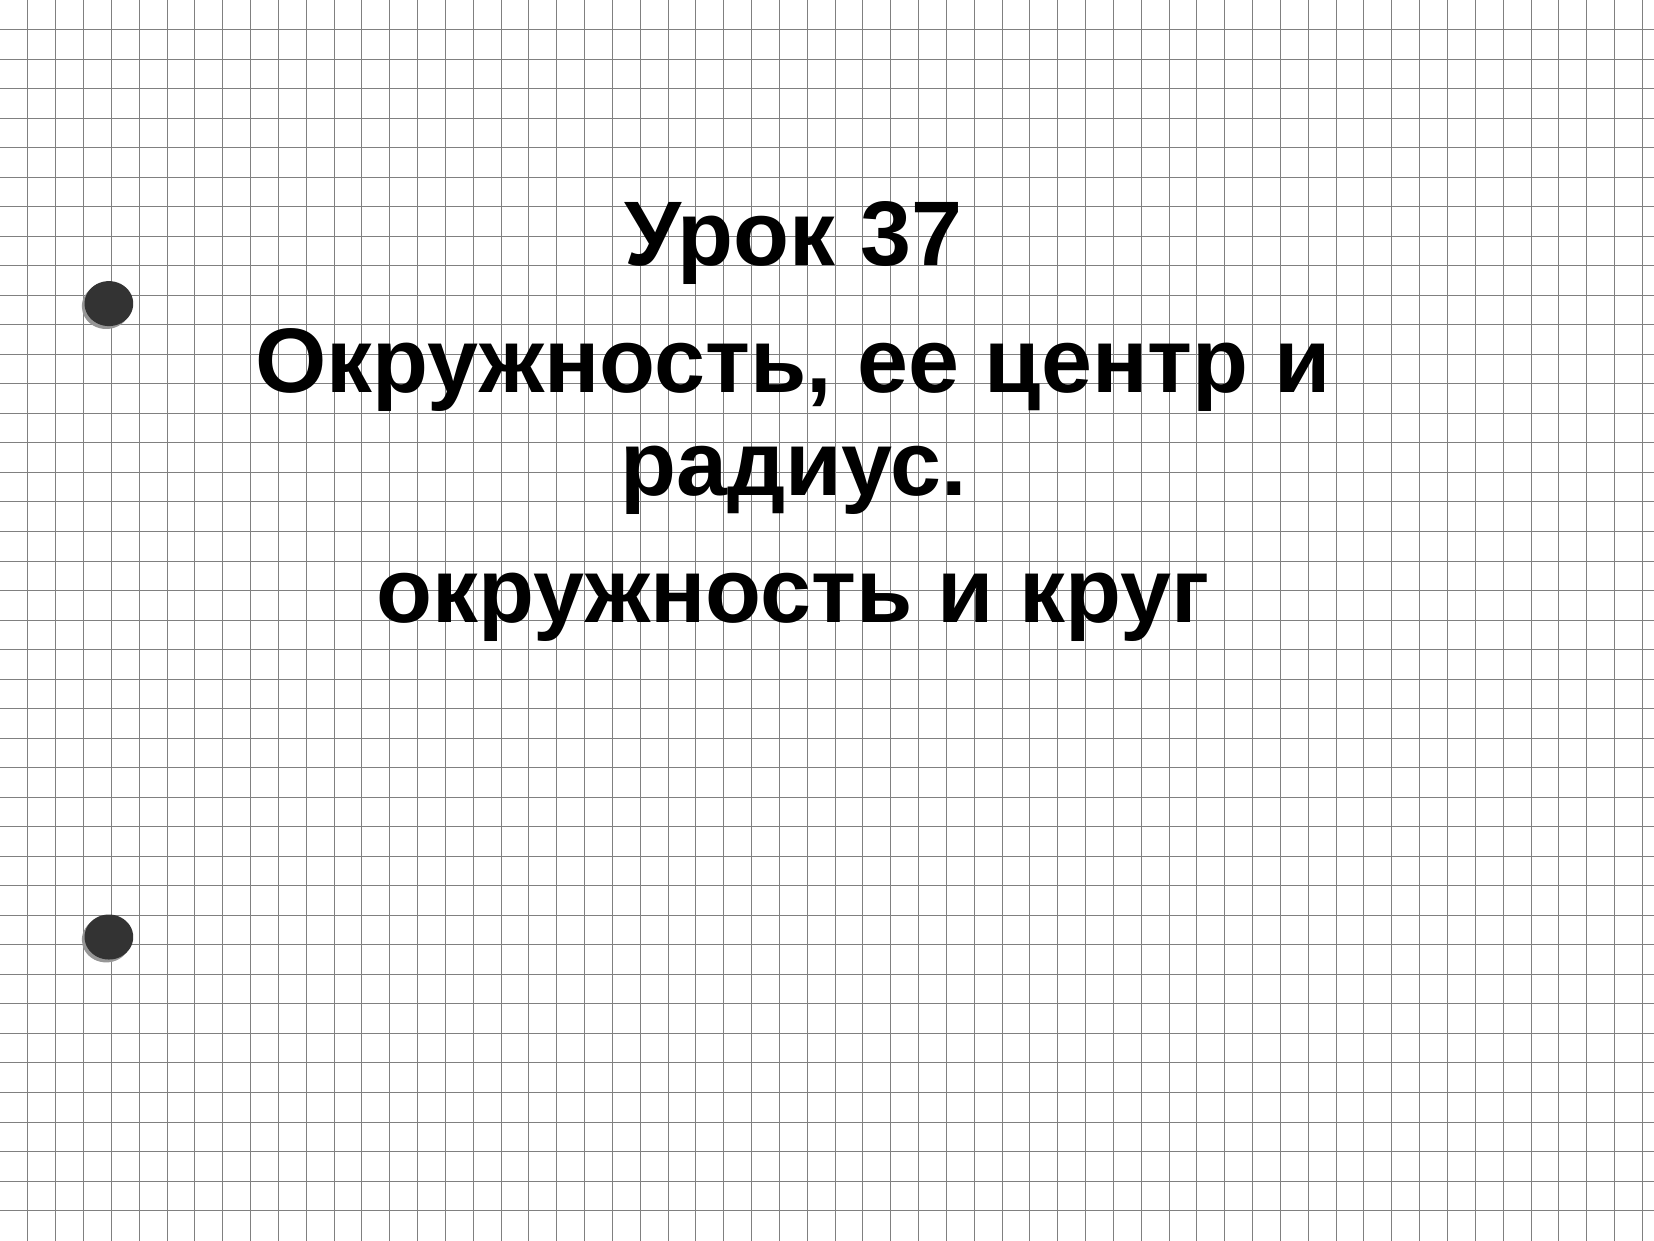

#
Урок 37
Окружность, ее центр и радиус.
окружность и круг